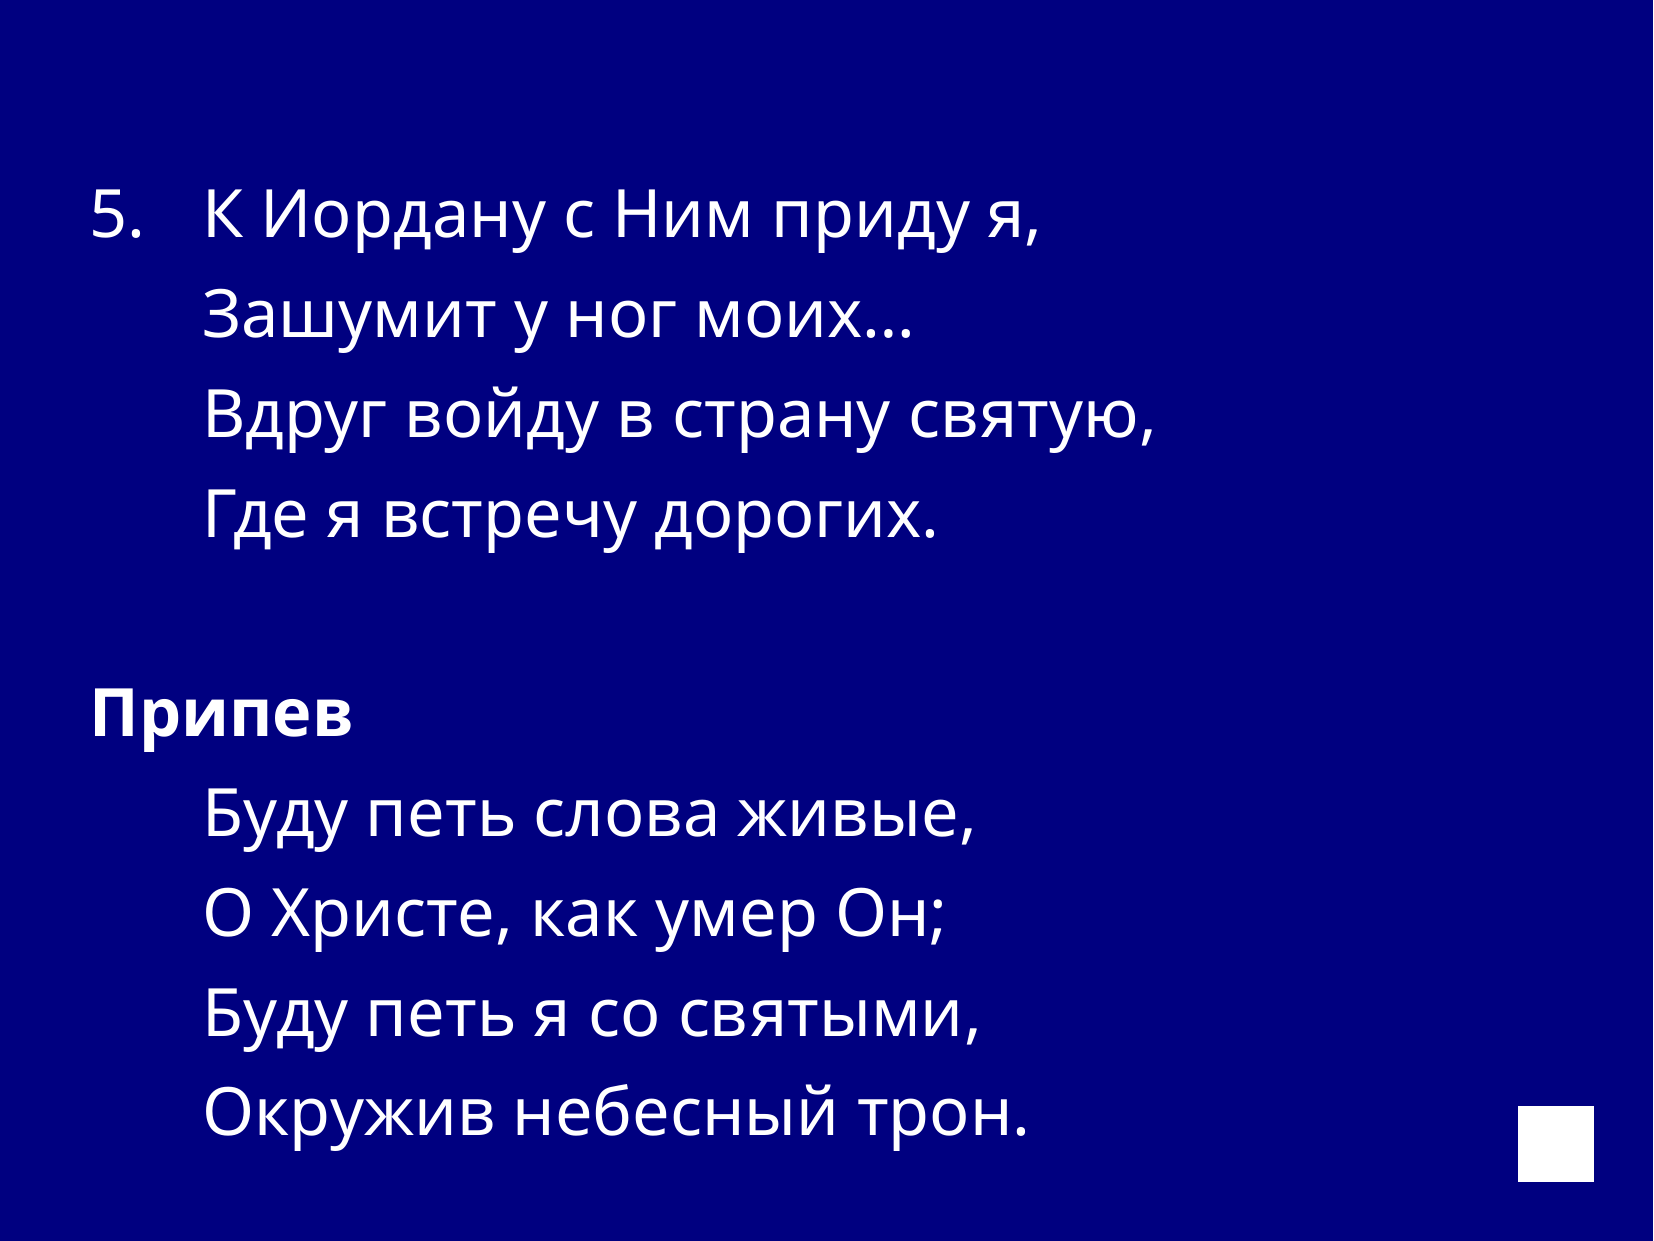

5.	К Иордану с Ним приду я,
	Зашумит у ног моих…
	Вдруг войду в страну святую,
	Где я встречу дорогих.
Припев
	Буду петь слова живые,
	О Христе, как умер Он;
	Буду петь я со святыми,
	Окружив небесный трон.